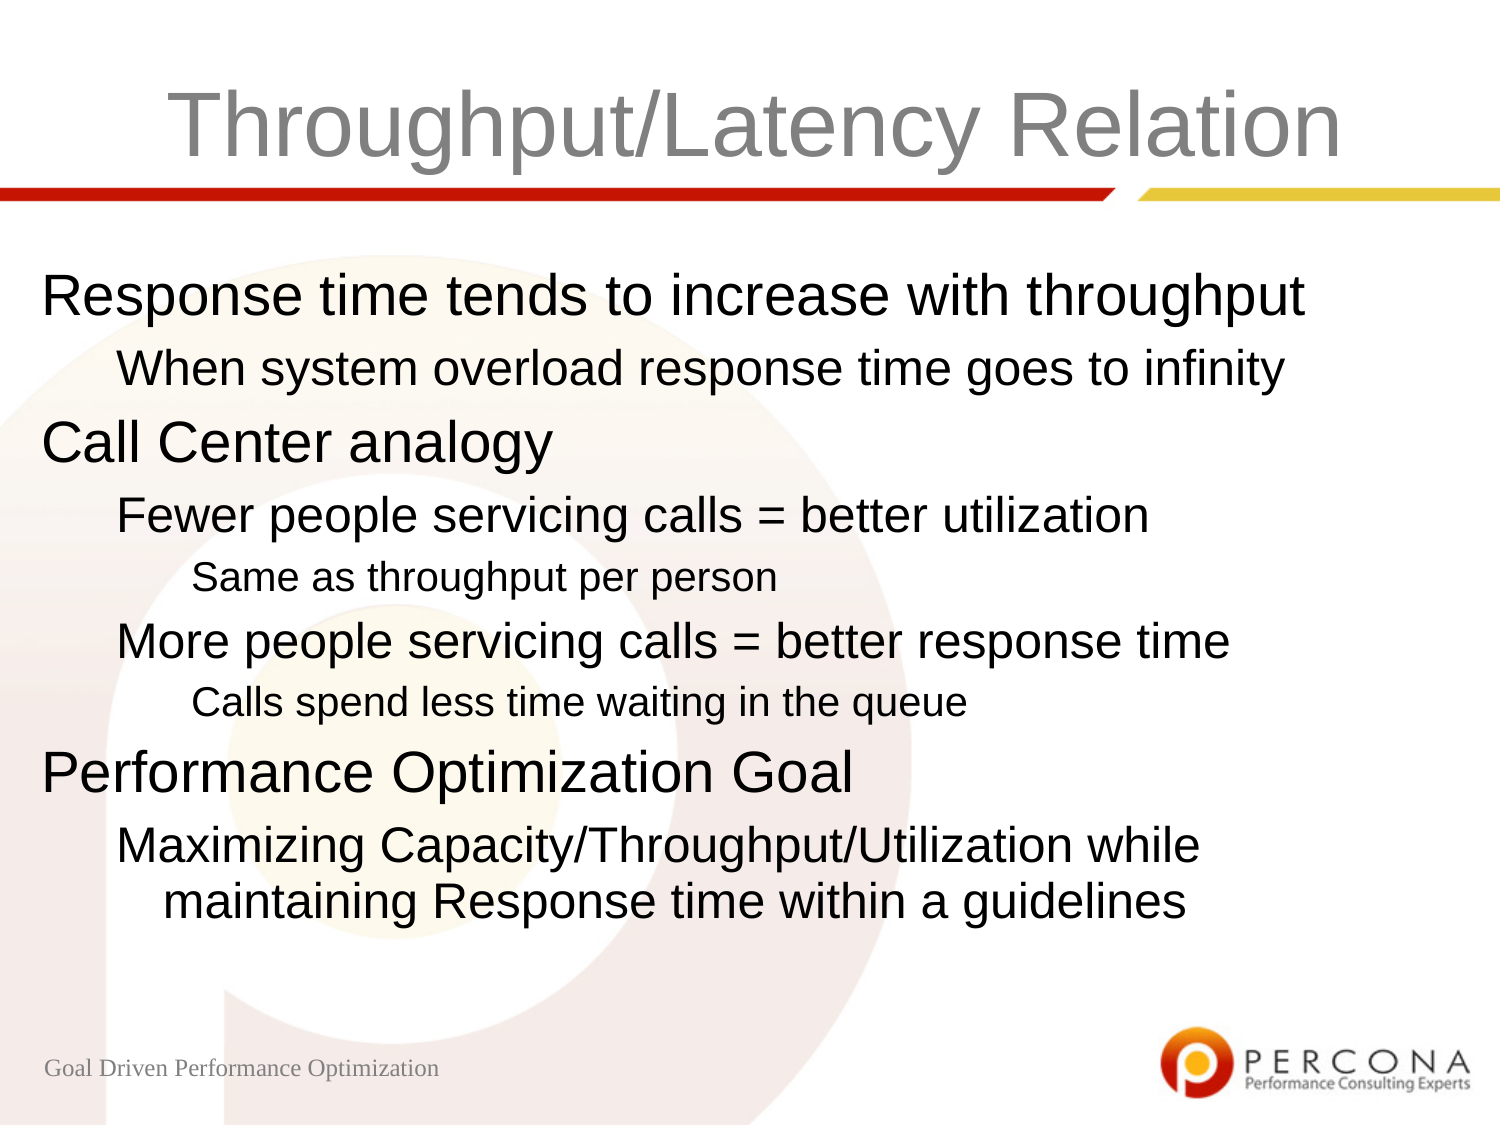

# Throughput/Latency Relation
Response time tends to increase with throughput
When system overload response time goes to infinity
Call Center analogy
Fewer people servicing calls = better utilization
Same as throughput per person
More people servicing calls = better response time
Calls spend less time waiting in the queue
Performance Optimization Goal
Maximizing Capacity/Throughput/Utilization while maintaining Response time within a guidelines